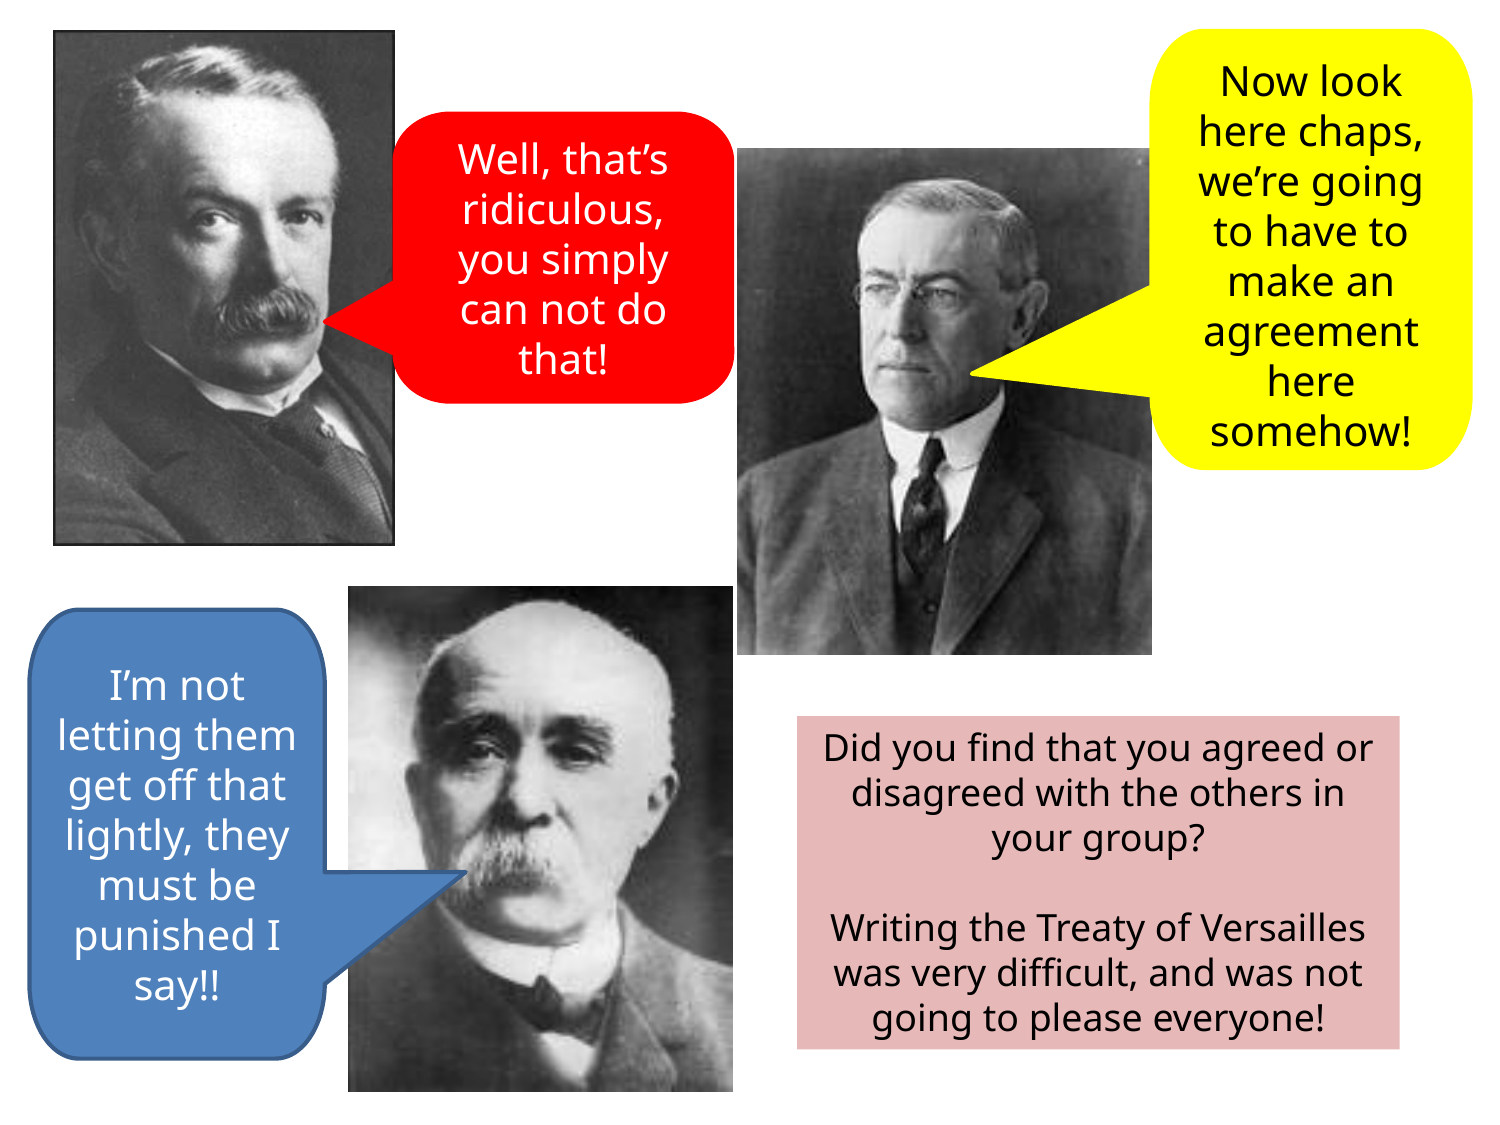

Now look here chaps, we’re going to have to make an agreement here somehow!
Well, that’s ridiculous, you simply can not do that!
I’m not letting them get off that lightly, they must be punished I say!!
Did you find that you agreed or disagreed with the others in your group?
Writing the Treaty of Versailles was very difficult, and was not going to please everyone!